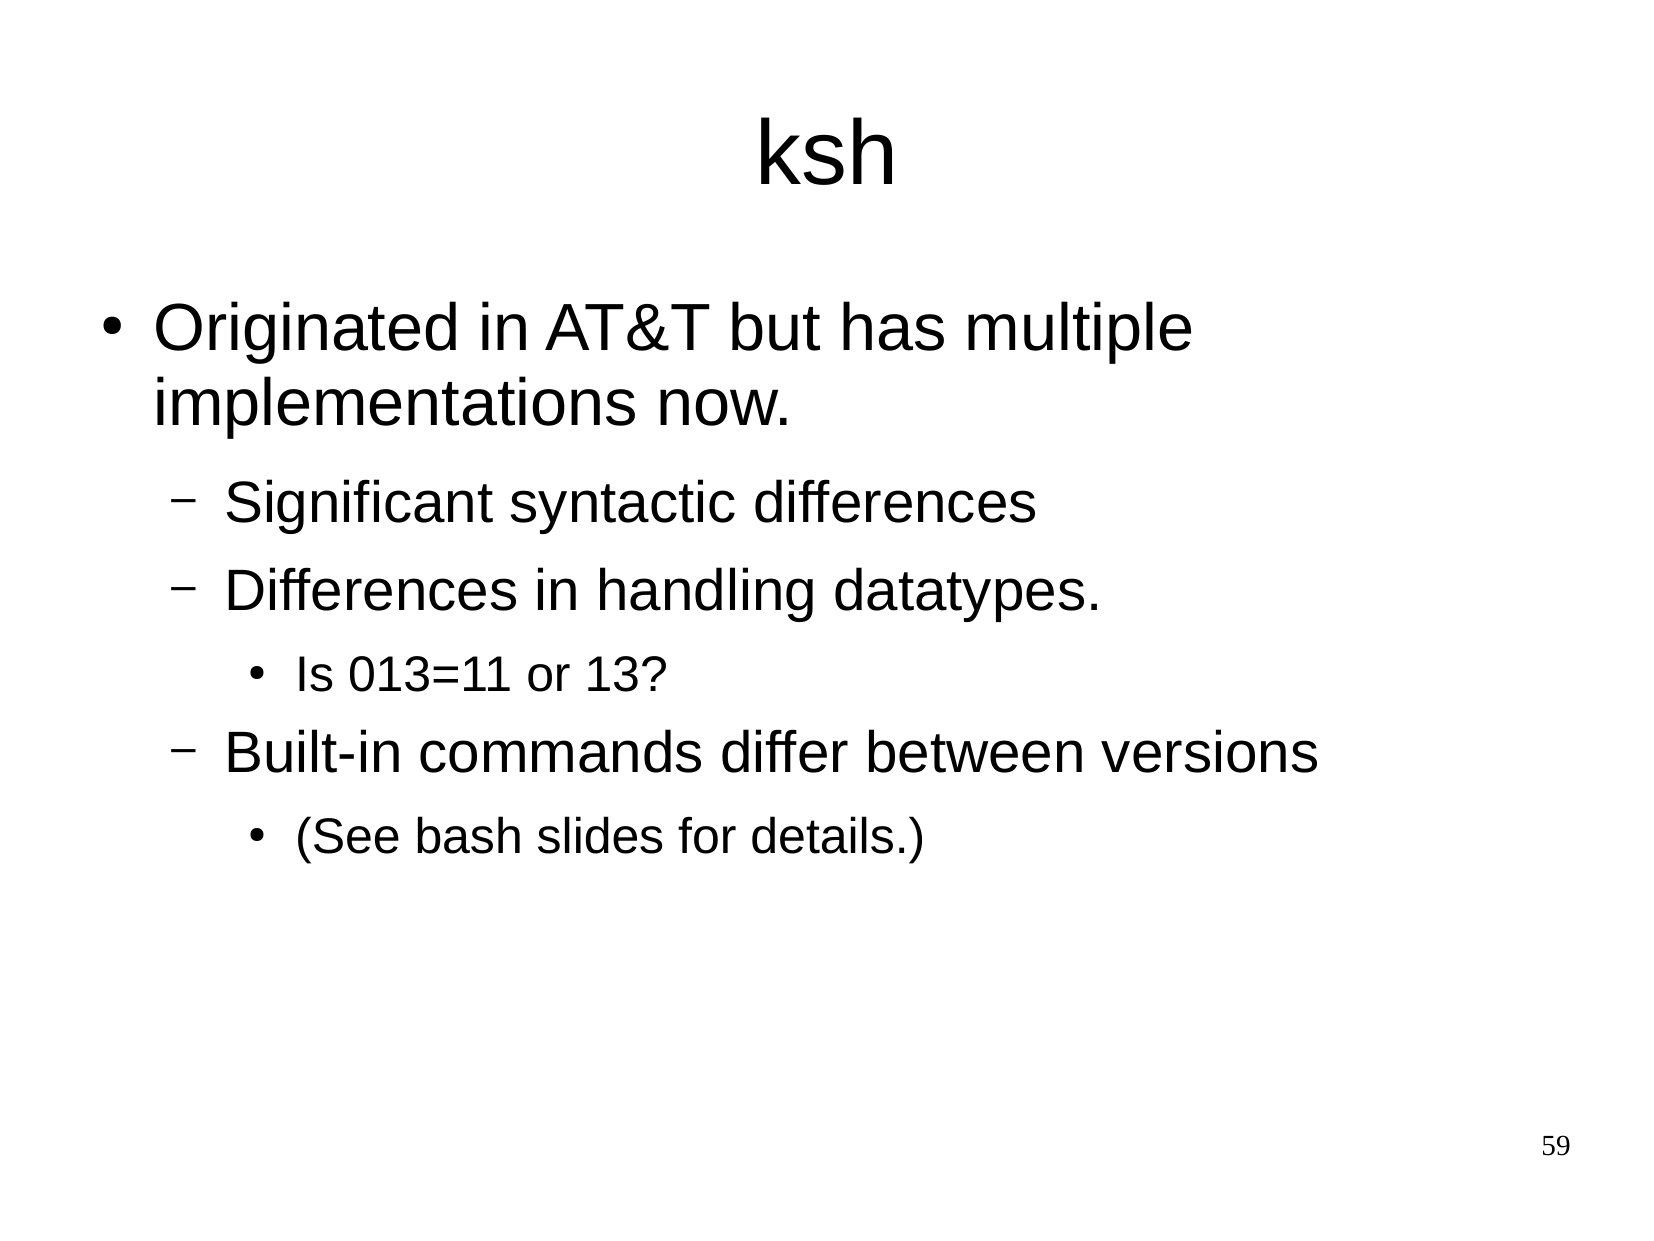

# ksh
Originated in AT&T but has multiple implementations now.
Significant syntactic differences
Differences in handling datatypes.
Is 013=11 or 13?
Built-in commands differ between versions
(See bash slides for details.)
59